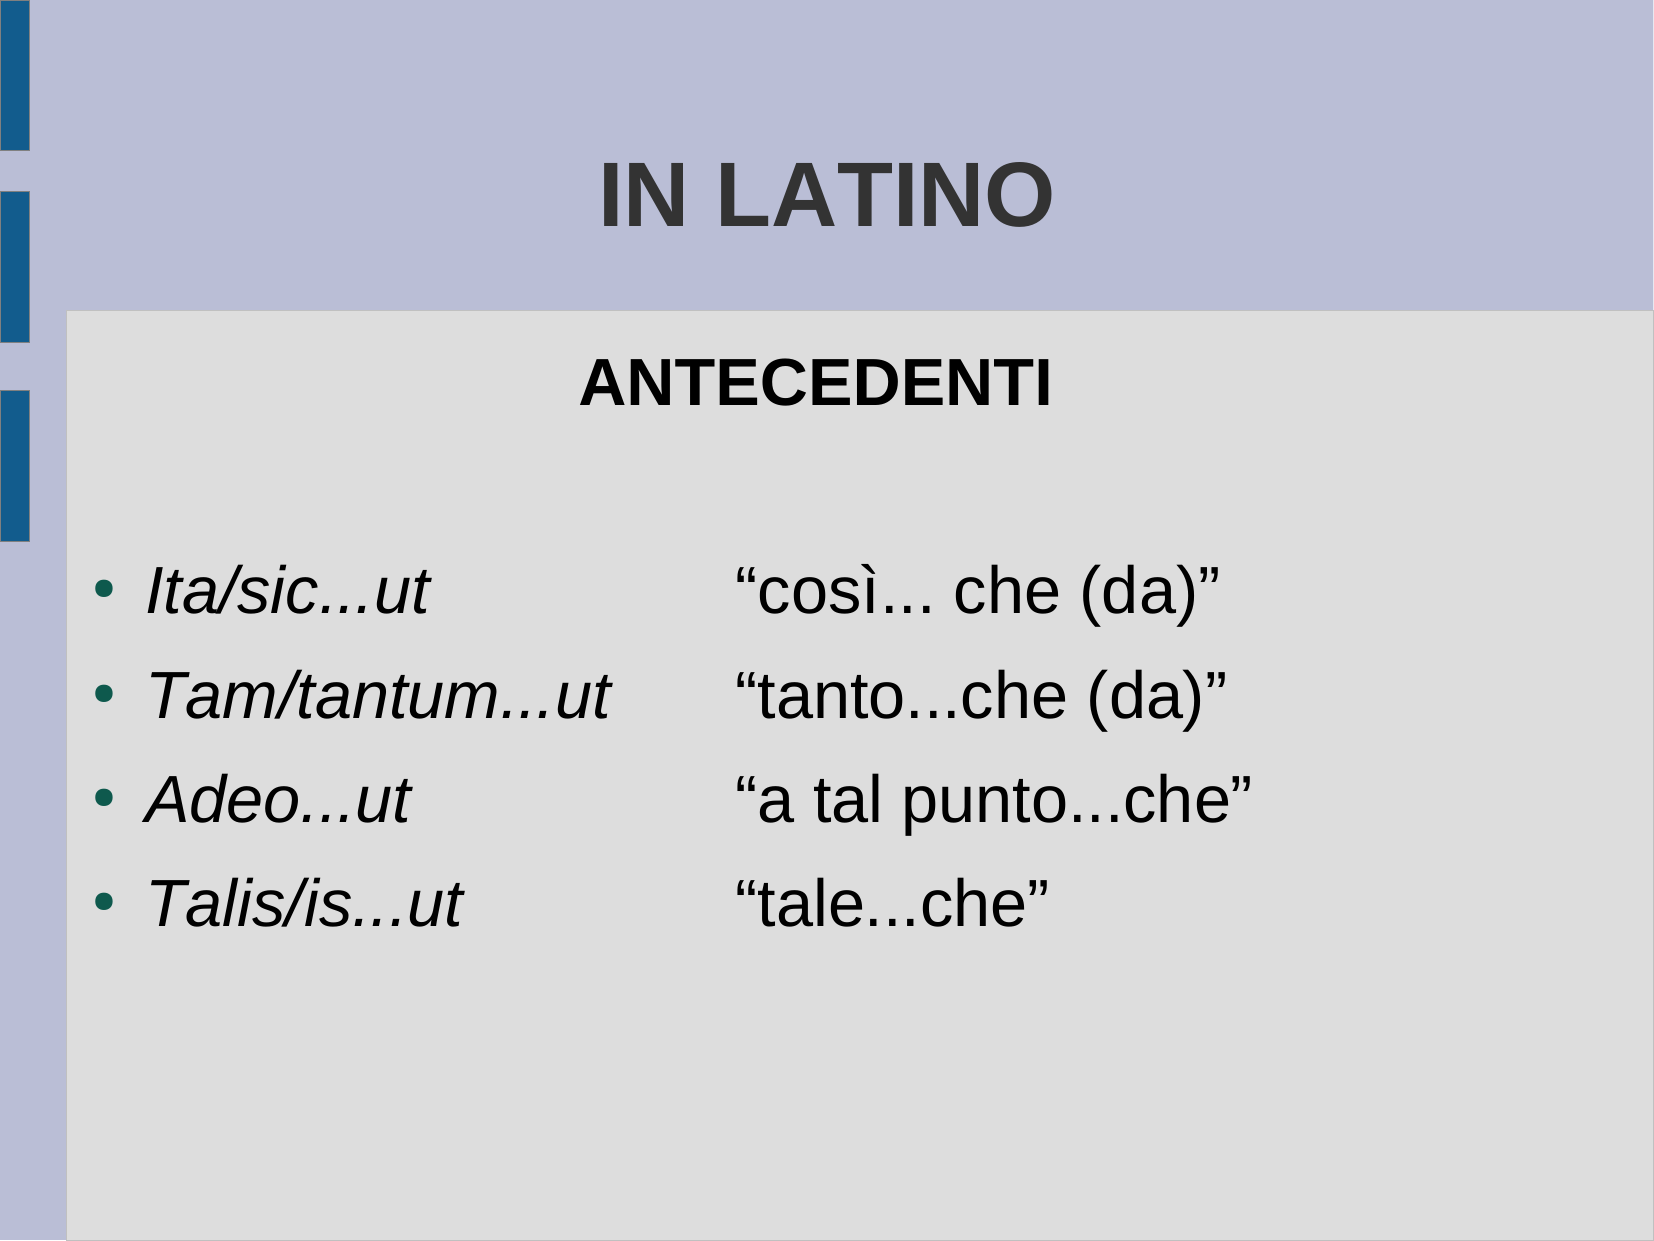

# IN LATINO
ANTECEDENTI
Ita/sic...ut 				“così... che (da)”
Tam/tantum...ut 		“tanto...che (da)”
Adeo...ut 					“a tal punto...che”
Talis/is...ut 				“tale...che”